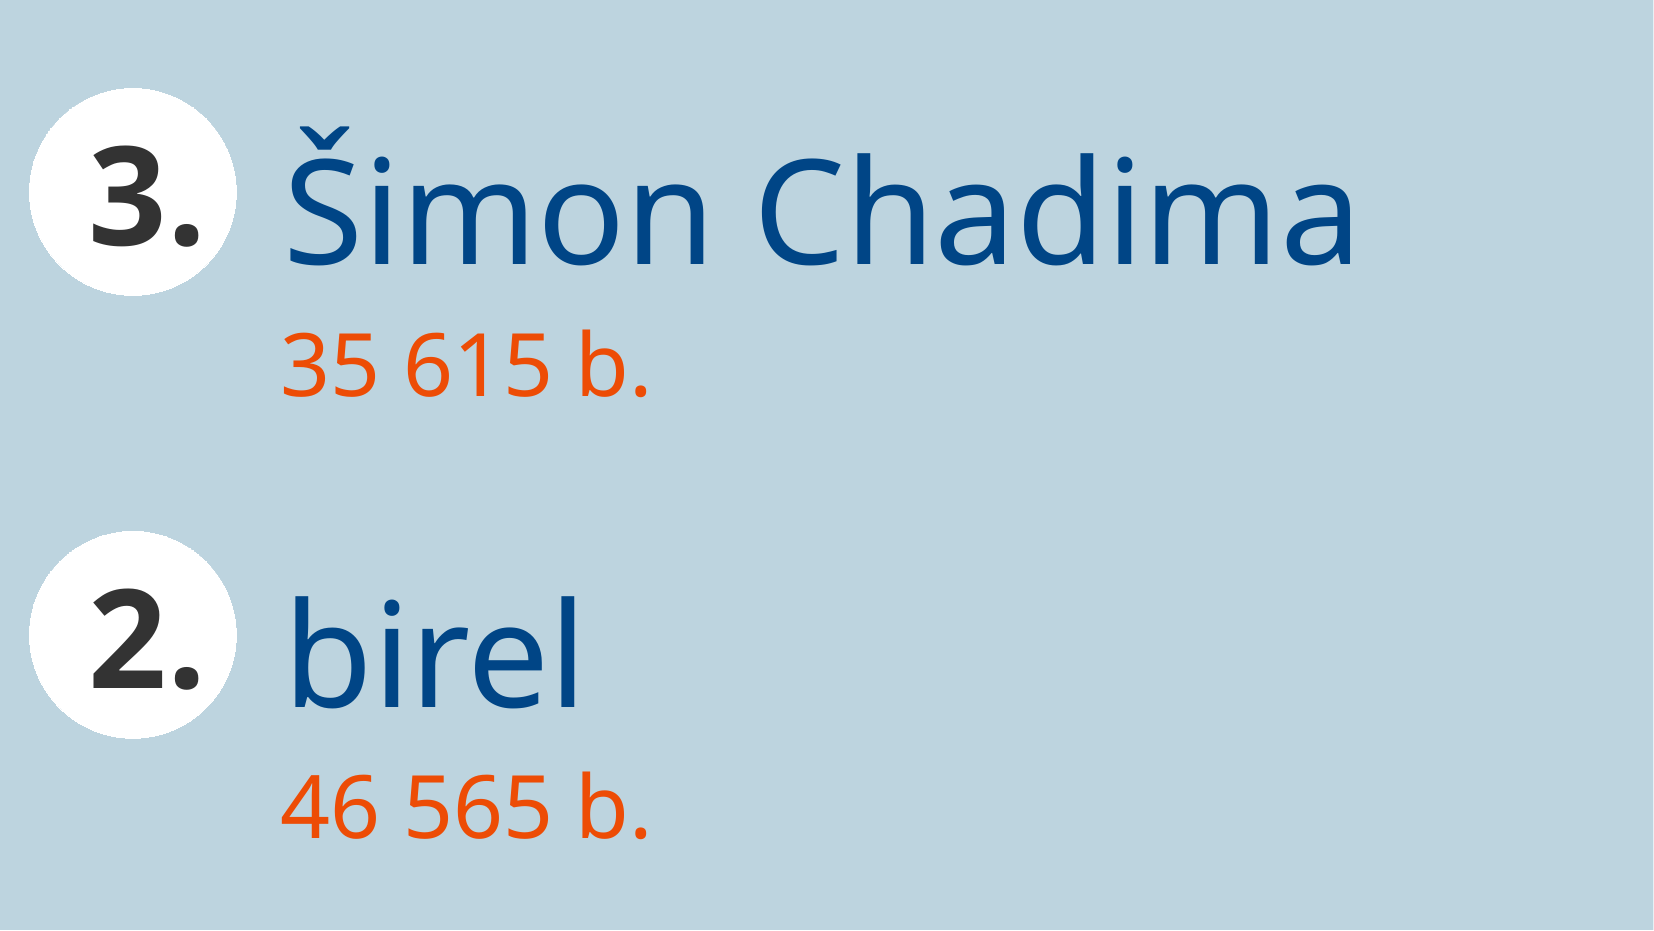

3.
# Šimon Chadima
35 615 b.
2.
birel
46 565 b.